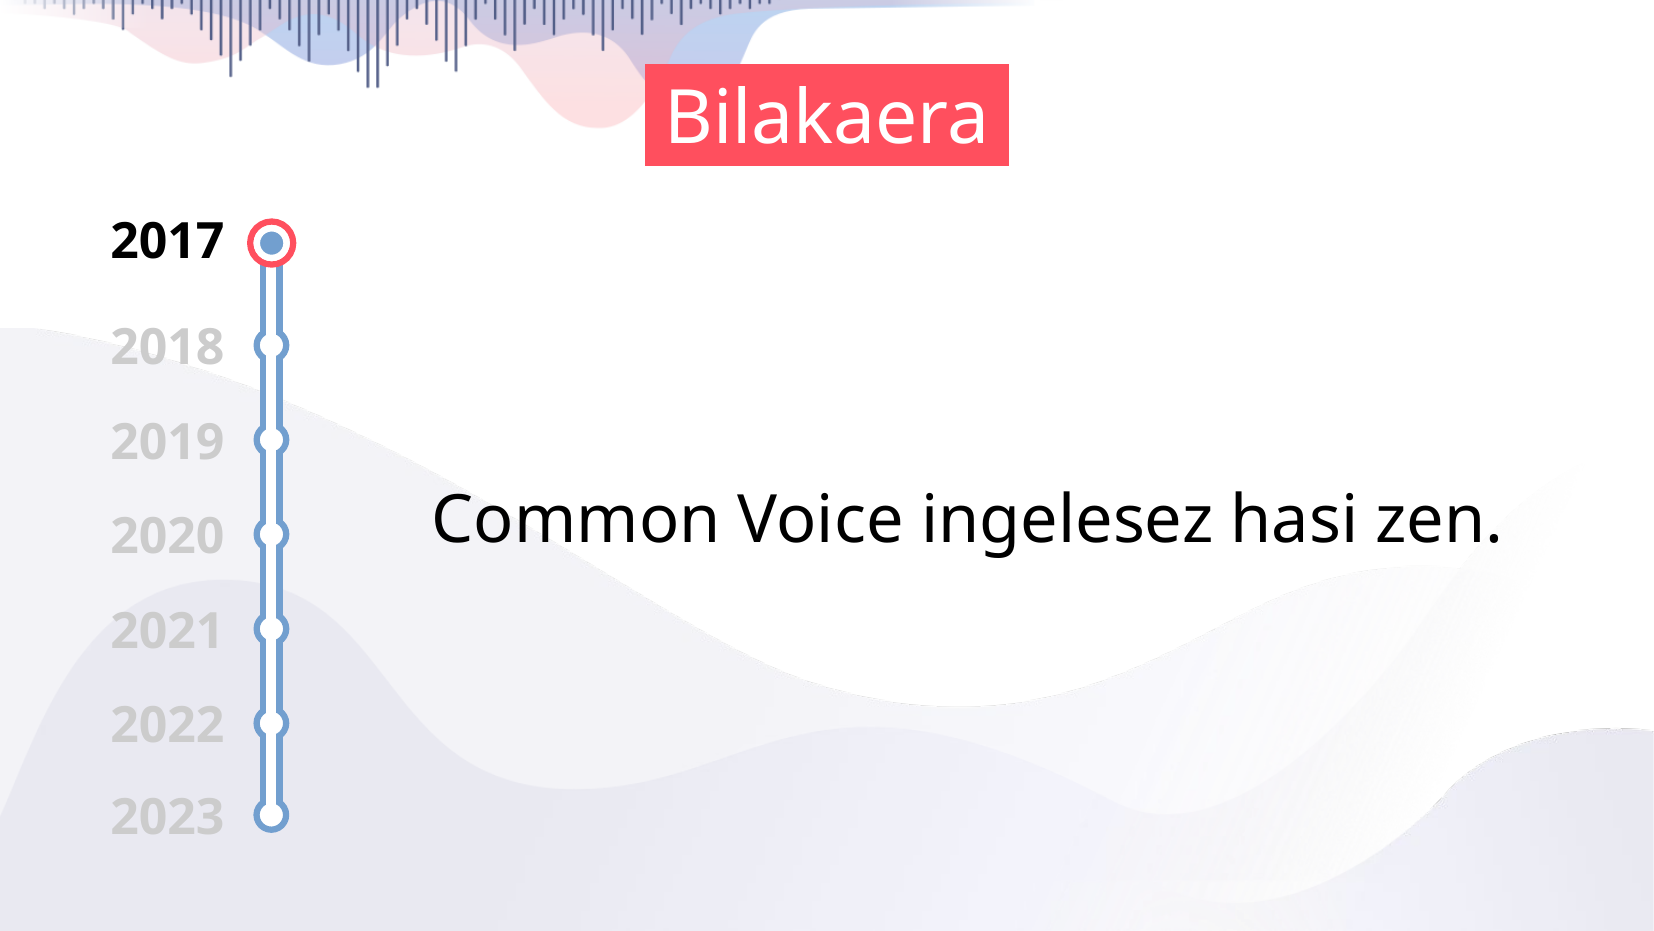

# Bilakaera
2017
 Common Voice ingelesez hasi zen.
2018
2019
2020
2021
2022
2023